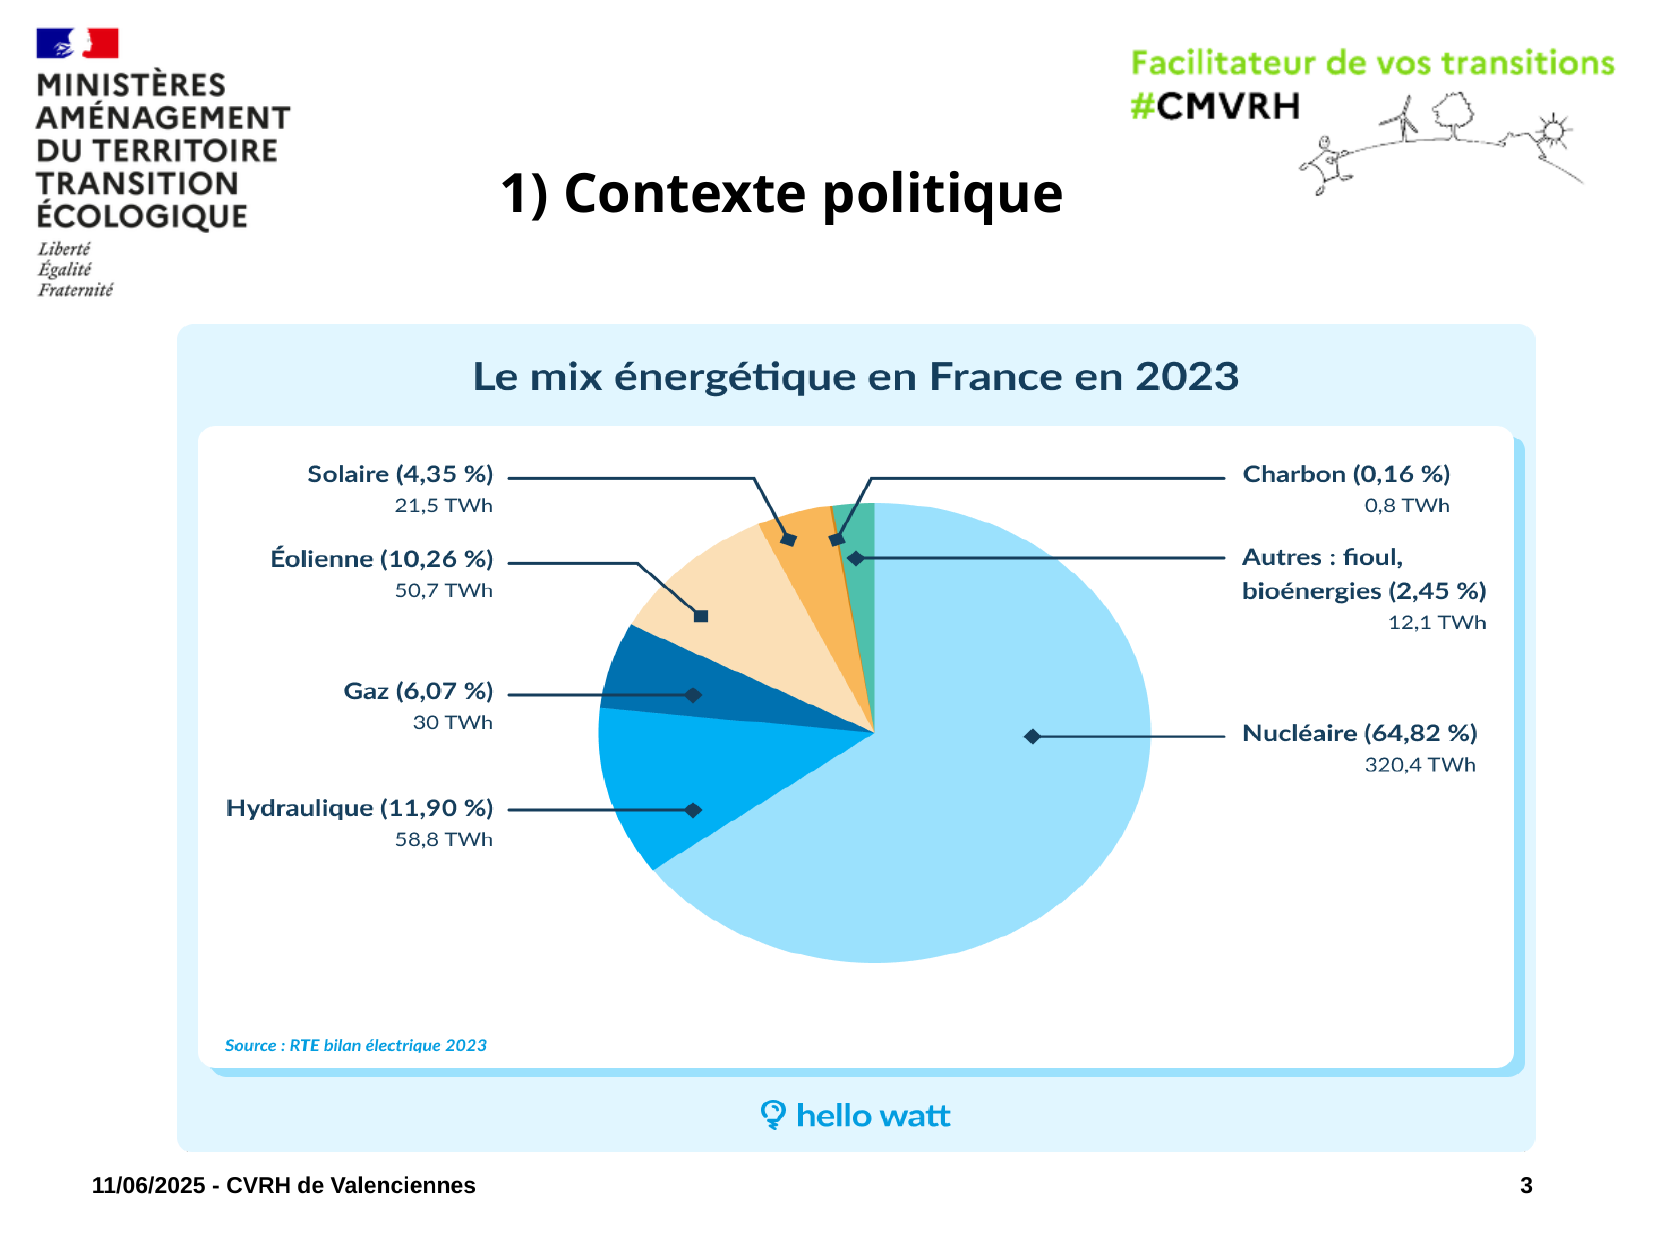

1) Contexte politique
11/06/2025 - CVRH de Valenciennes